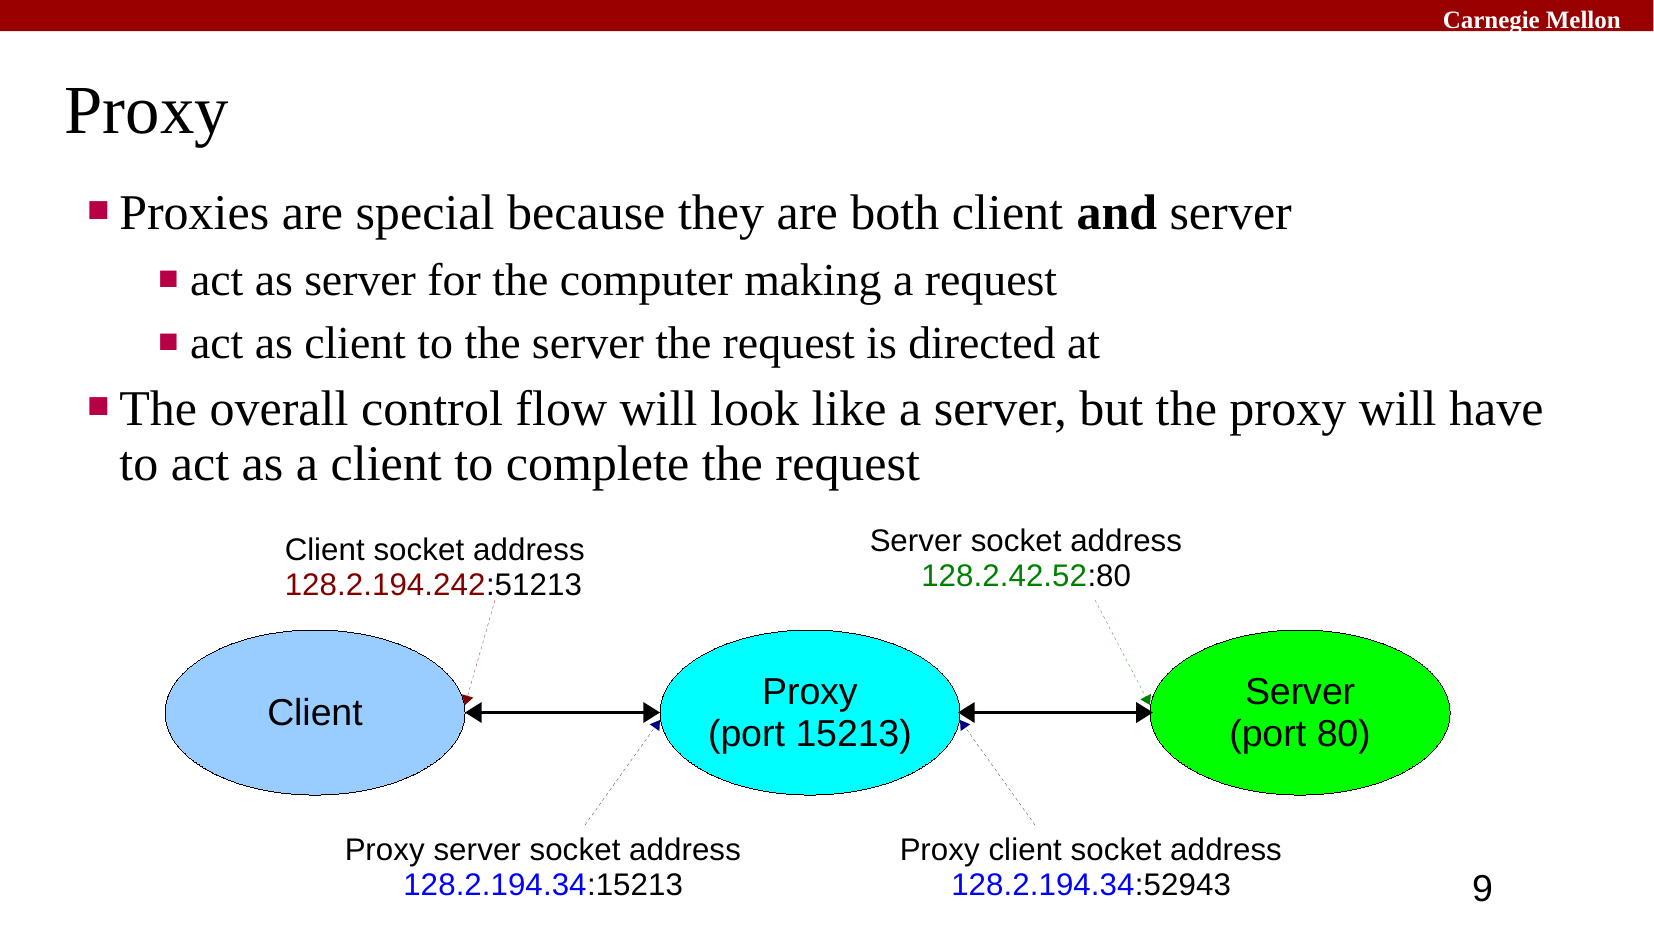

# Proxy
Proxies are special because they are both client and server
act as server for the computer making a request
act as client to the server the request is directed at
The overall control flow will look like a server, but the proxy will have to act as a client to complete the request
Server socket address
128.2.42.52:80
Client socket address
128.2.194.242:51213
Client
Proxy
(port 15213)
Server
(port 80)
Proxy server socket address
128.2.194.34:15213
Proxy client socket address
128.2.194.34:52943